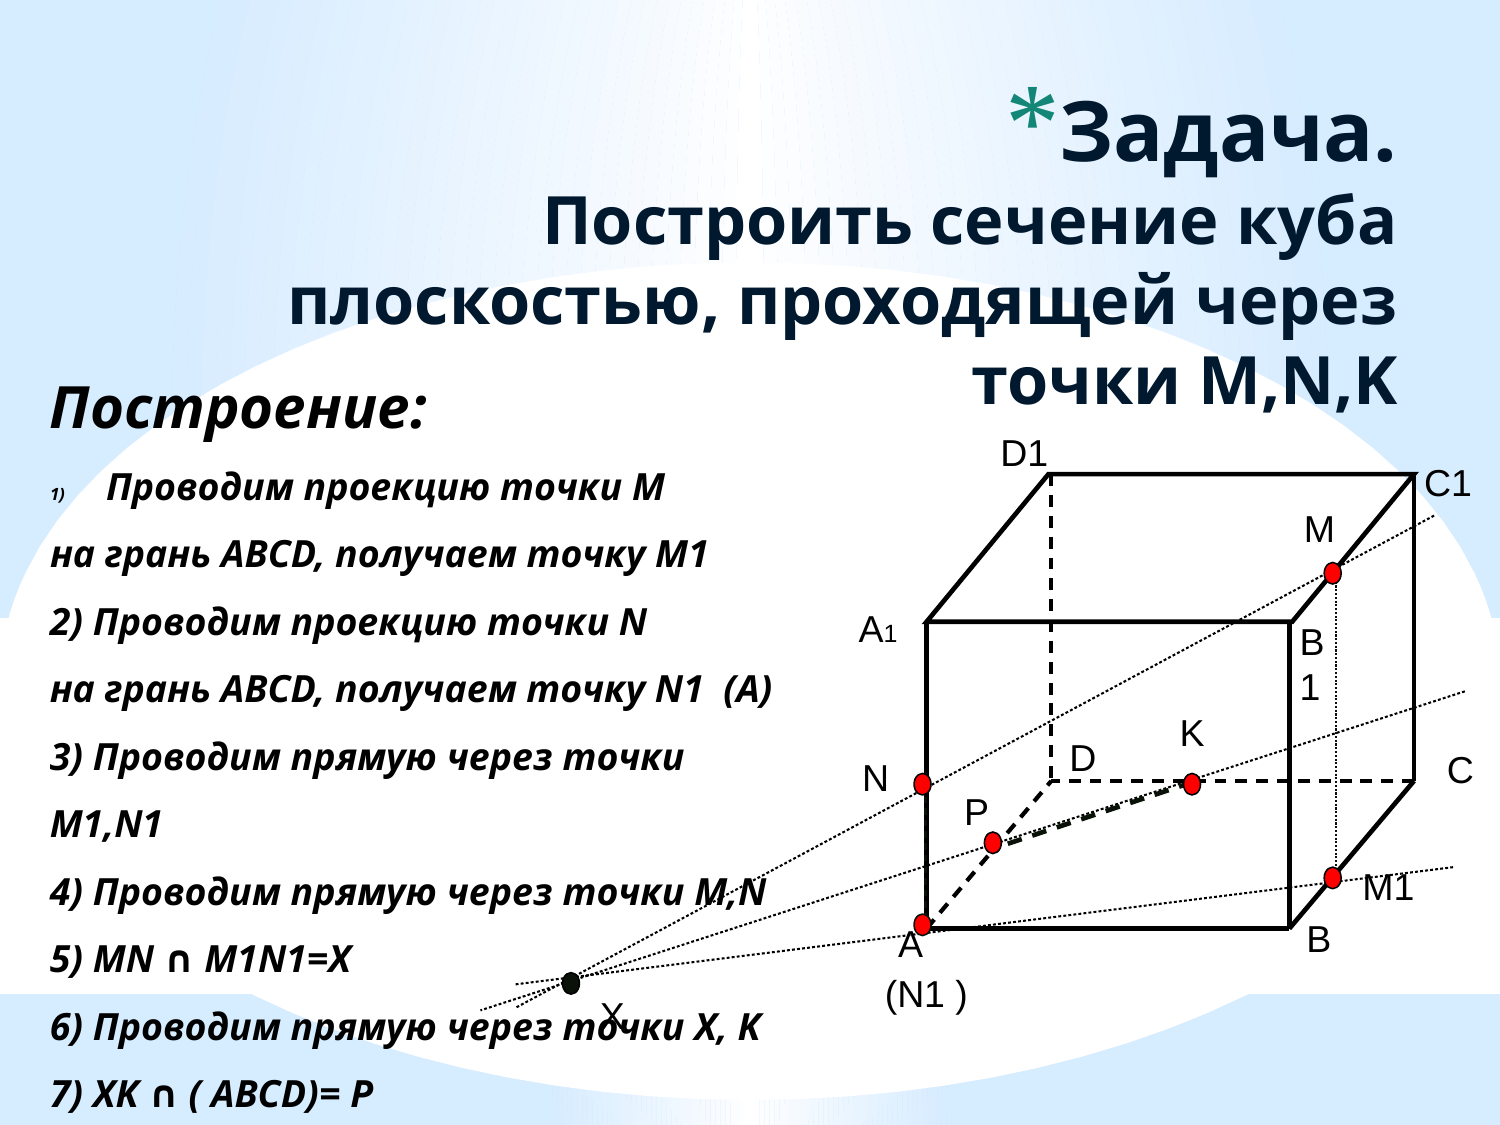

# Задача. Построить сечение куба плоскостью, проходящей через точки M,N,K
Построение:
Проводим проекцию точки M
на грань ABCD, получаем точку M1
2) Проводим проекцию точки N
на грань ABCD, получаем точку N1 (A)
3) Проводим прямую через точки M1,N1
4) Проводим прямую через точки M,N
5) MN ∩ M1N1=X
6) Проводим прямую через точки X, K
7) XK ∩ ( ABCD)= P
8) PK
D1
C1
M
A1
B1
K
D
C
N
P
M1
B
A
(N1 )
X